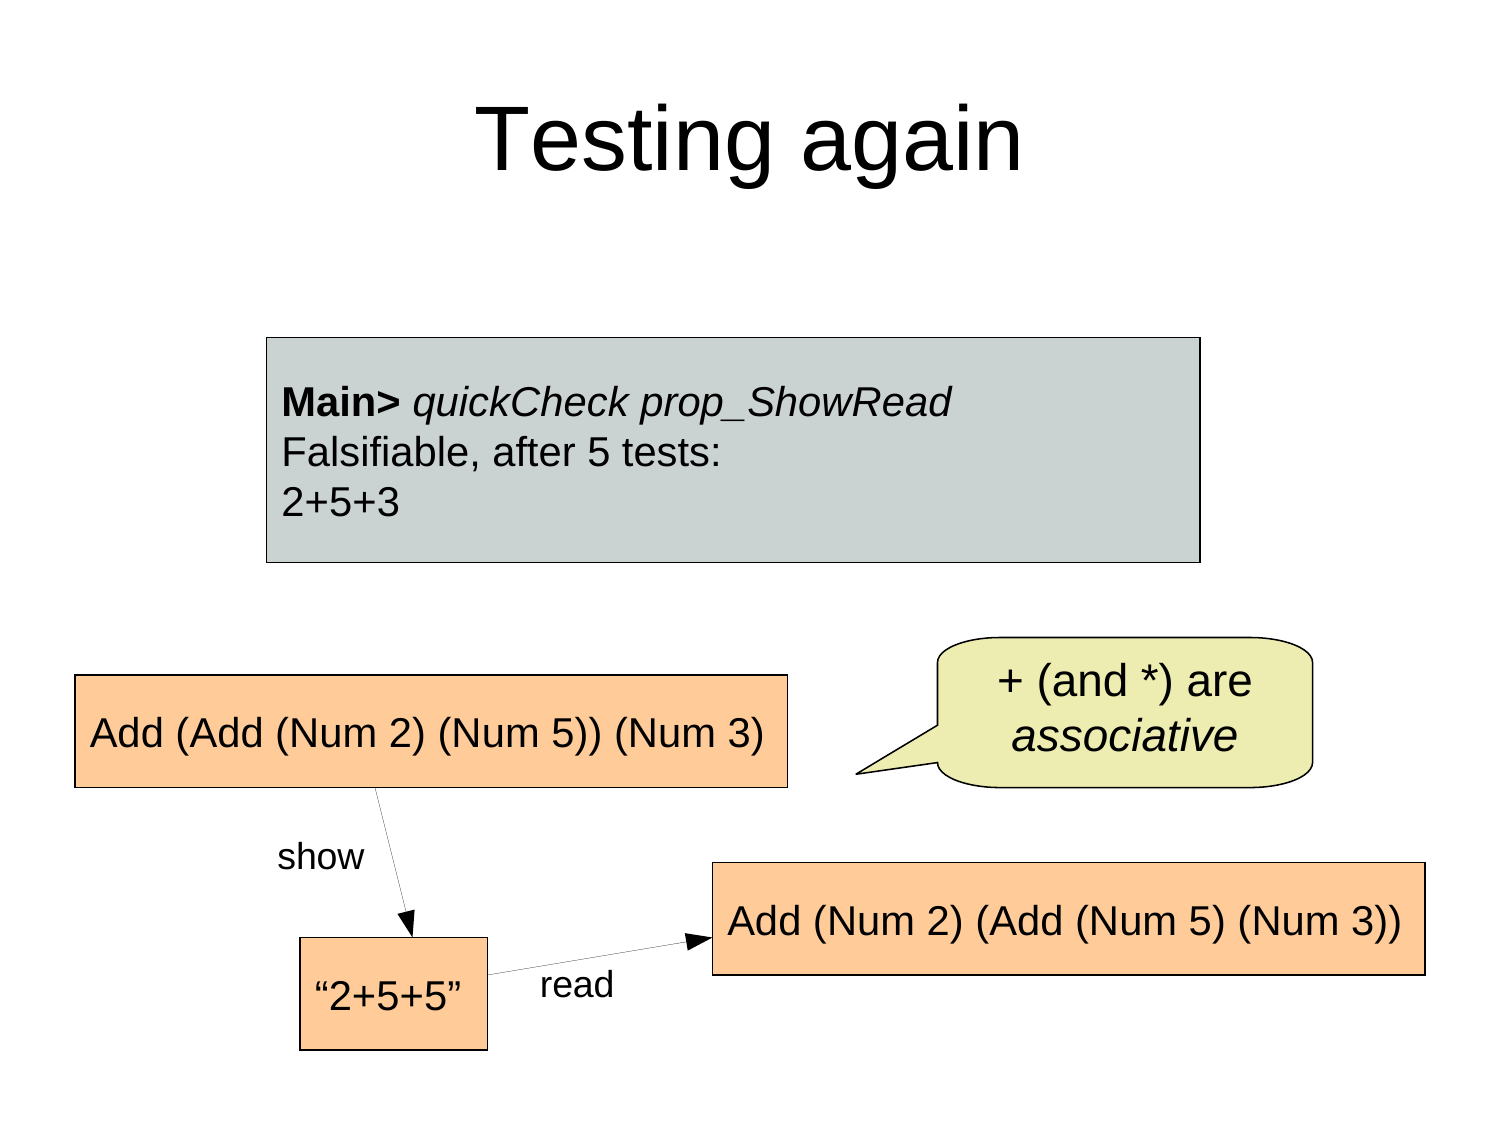

# Testing again
Main> quickCheck prop_ShowRead
Falsifiable, after 5 tests:
2+5+3
+ (and *) are associative
Add (Add (Num 2) (Num 5)) (Num 3)
show
Add (Num 2) (Add (Num 5) (Num 3))
“2+5+5”
read